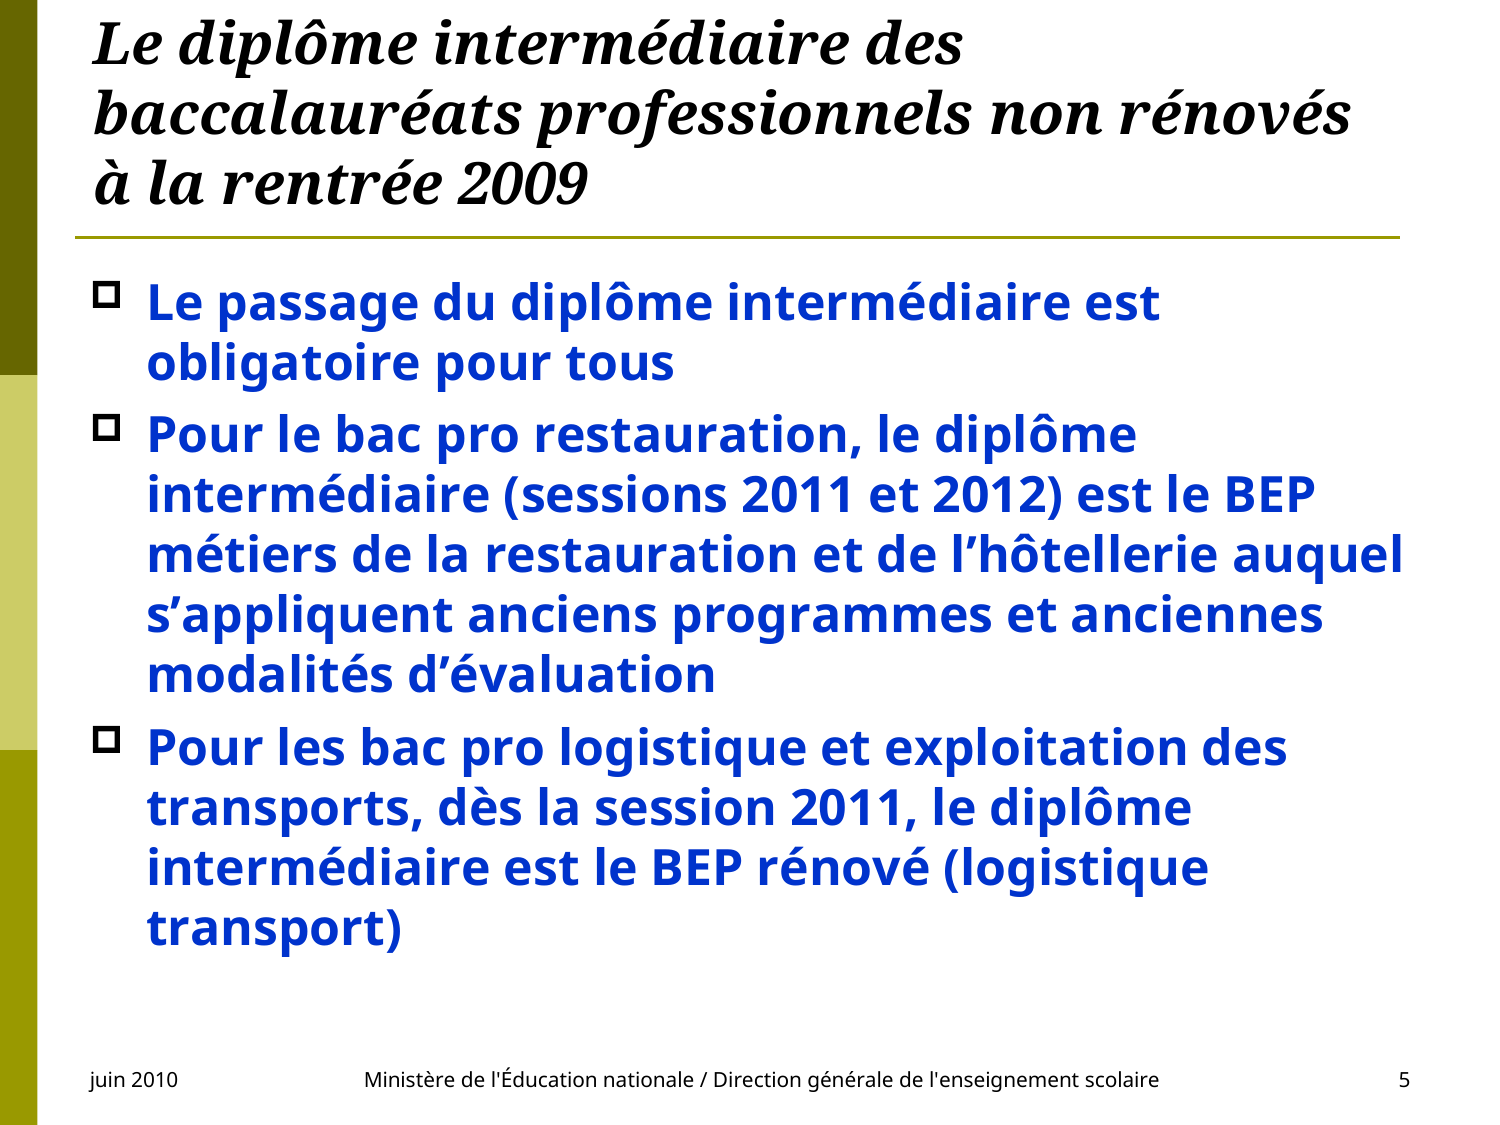

# Le diplôme intermédiaire des baccalauréats professionnels non rénovés à la rentrée 2009
Le passage du diplôme intermédiaire est obligatoire pour tous
Pour le bac pro restauration, le diplôme intermédiaire (sessions 2011 et 2012) est le BEP métiers de la restauration et de l’hôtellerie auquel s’appliquent anciens programmes et anciennes modalités d’évaluation
Pour les bac pro logistique et exploitation des transports, dès la session 2011, le diplôme intermédiaire est le BEP rénové (logistique transport)
juin 2010
Ministère de l'Éducation nationale / Direction générale de l'enseignement scolaire
5